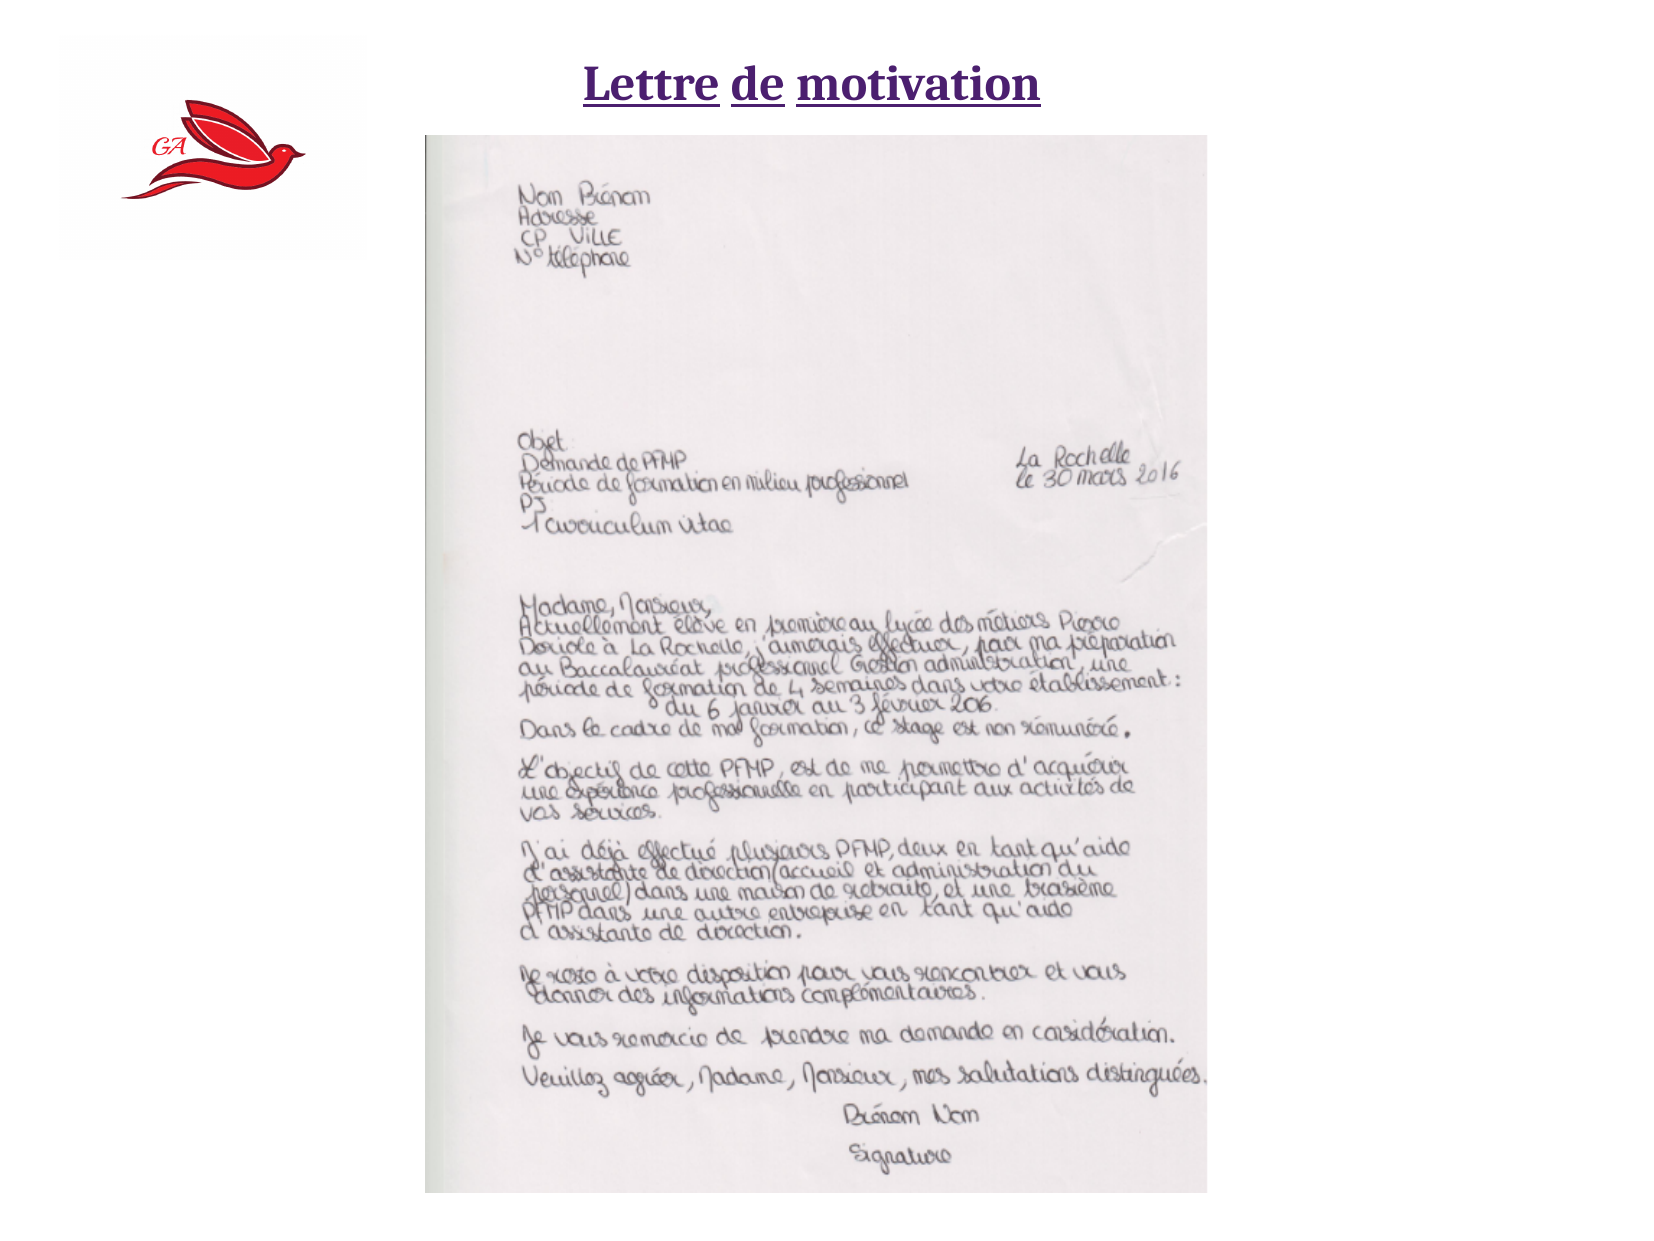

# Lettre de motivation
Lettre de motivation